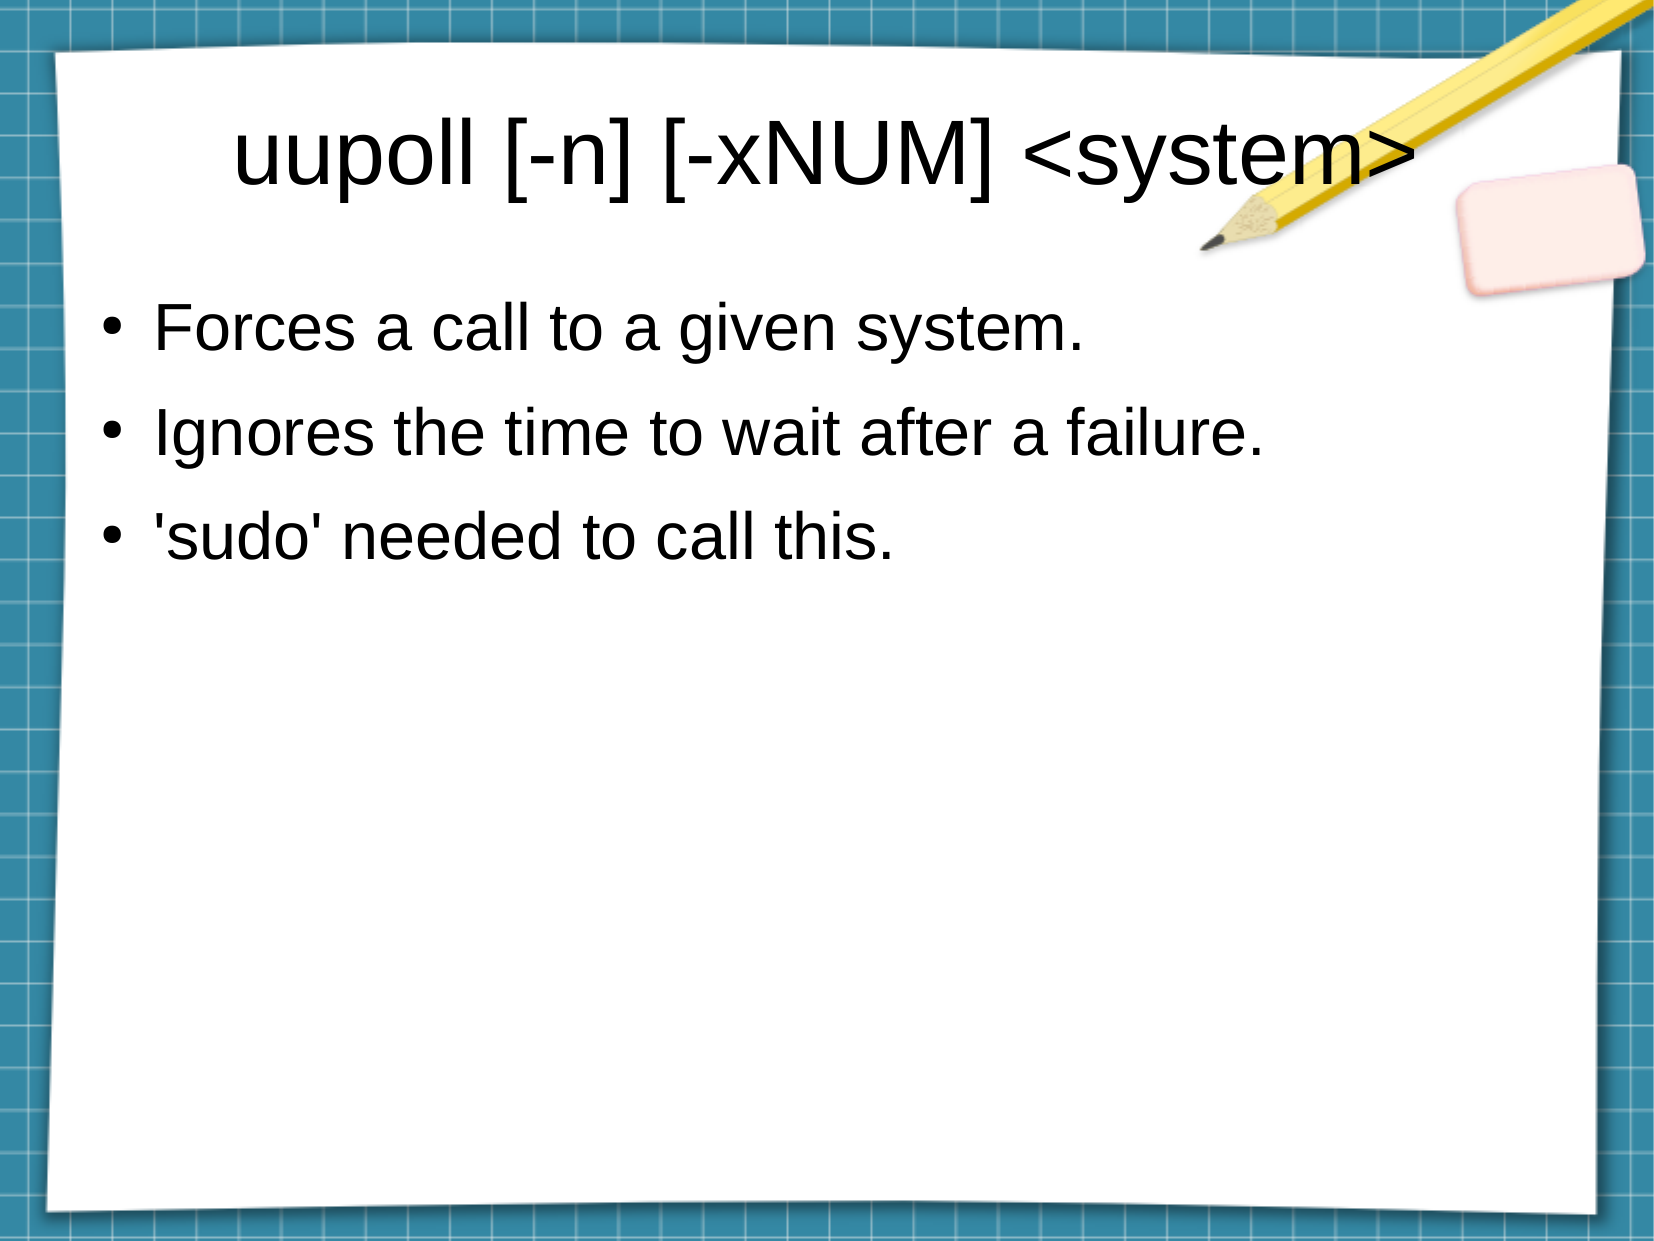

# uupoll [-n] [-xNUM] <system>
Forces a call to a given system.
Ignores the time to wait after a failure.
'sudo' needed to call this.